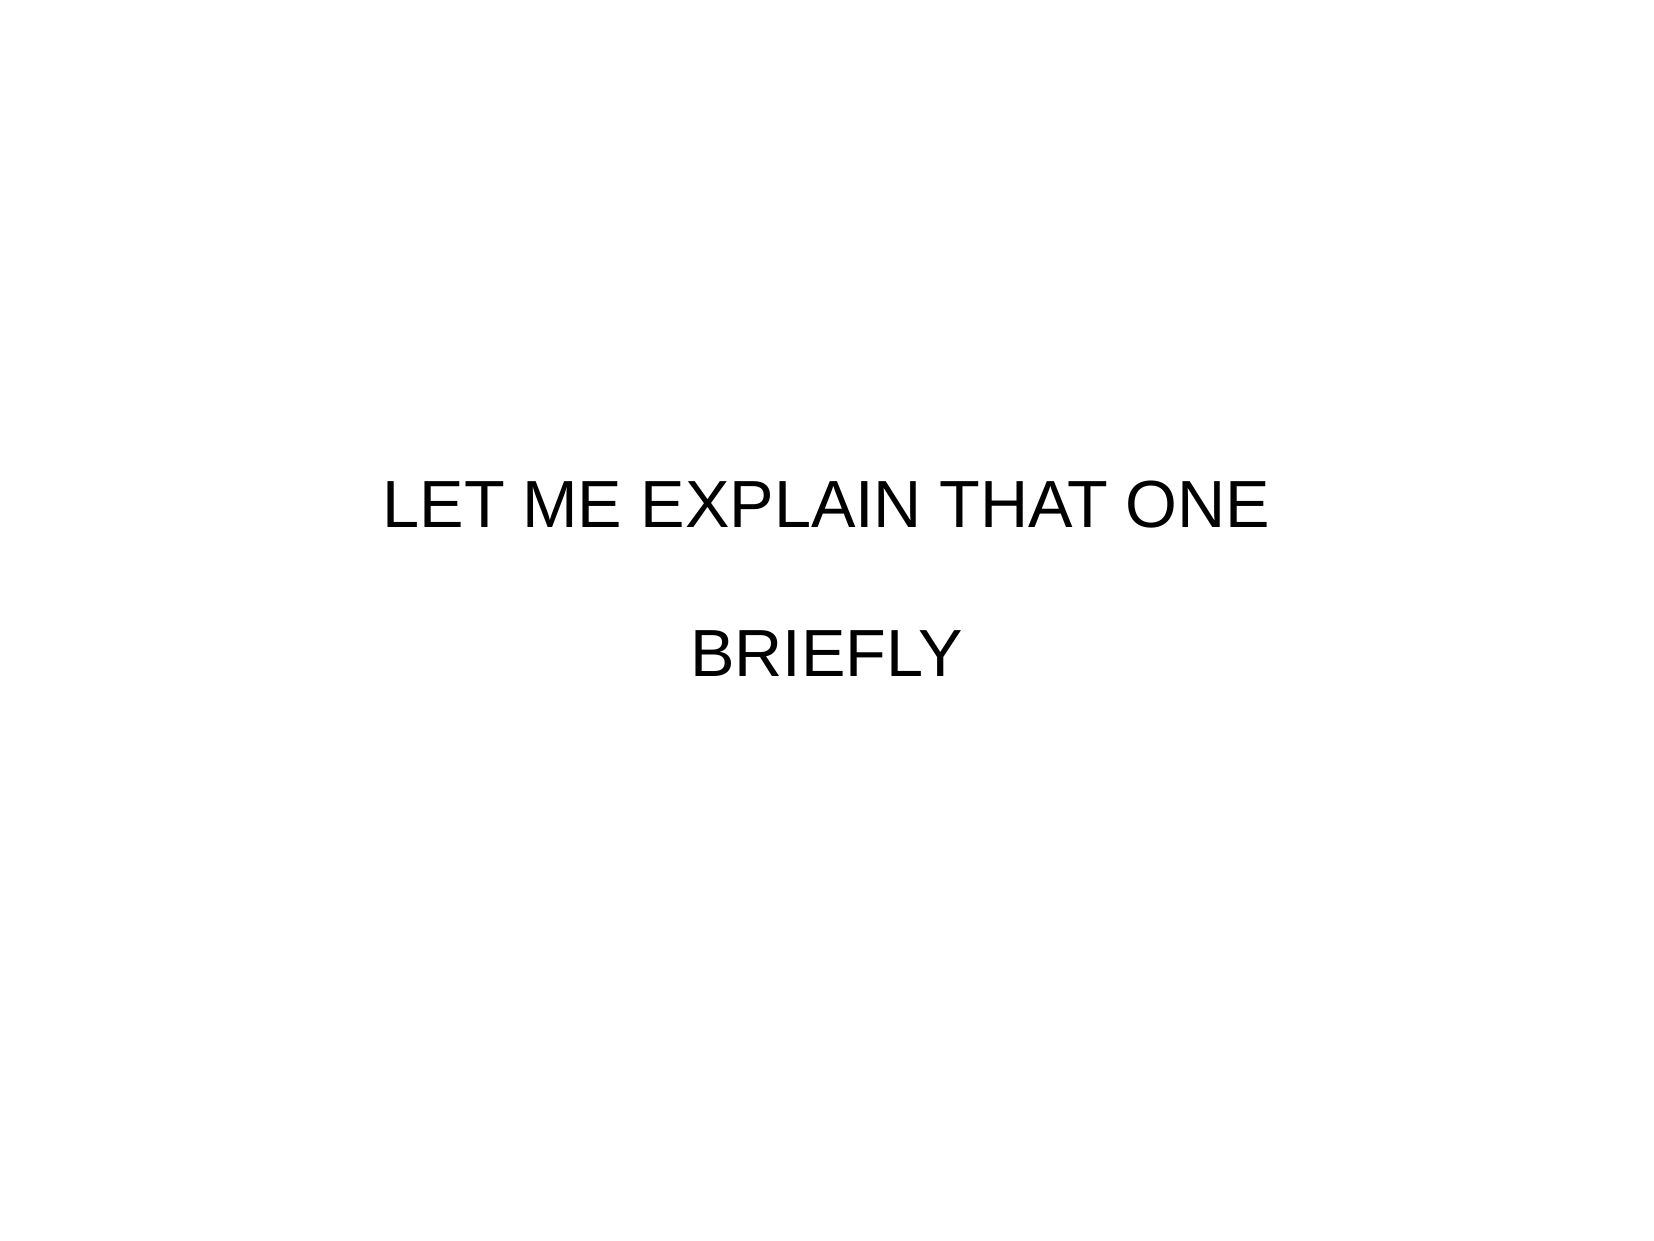

# LET ME EXPLAIN THAT ONE
BRIEFLY